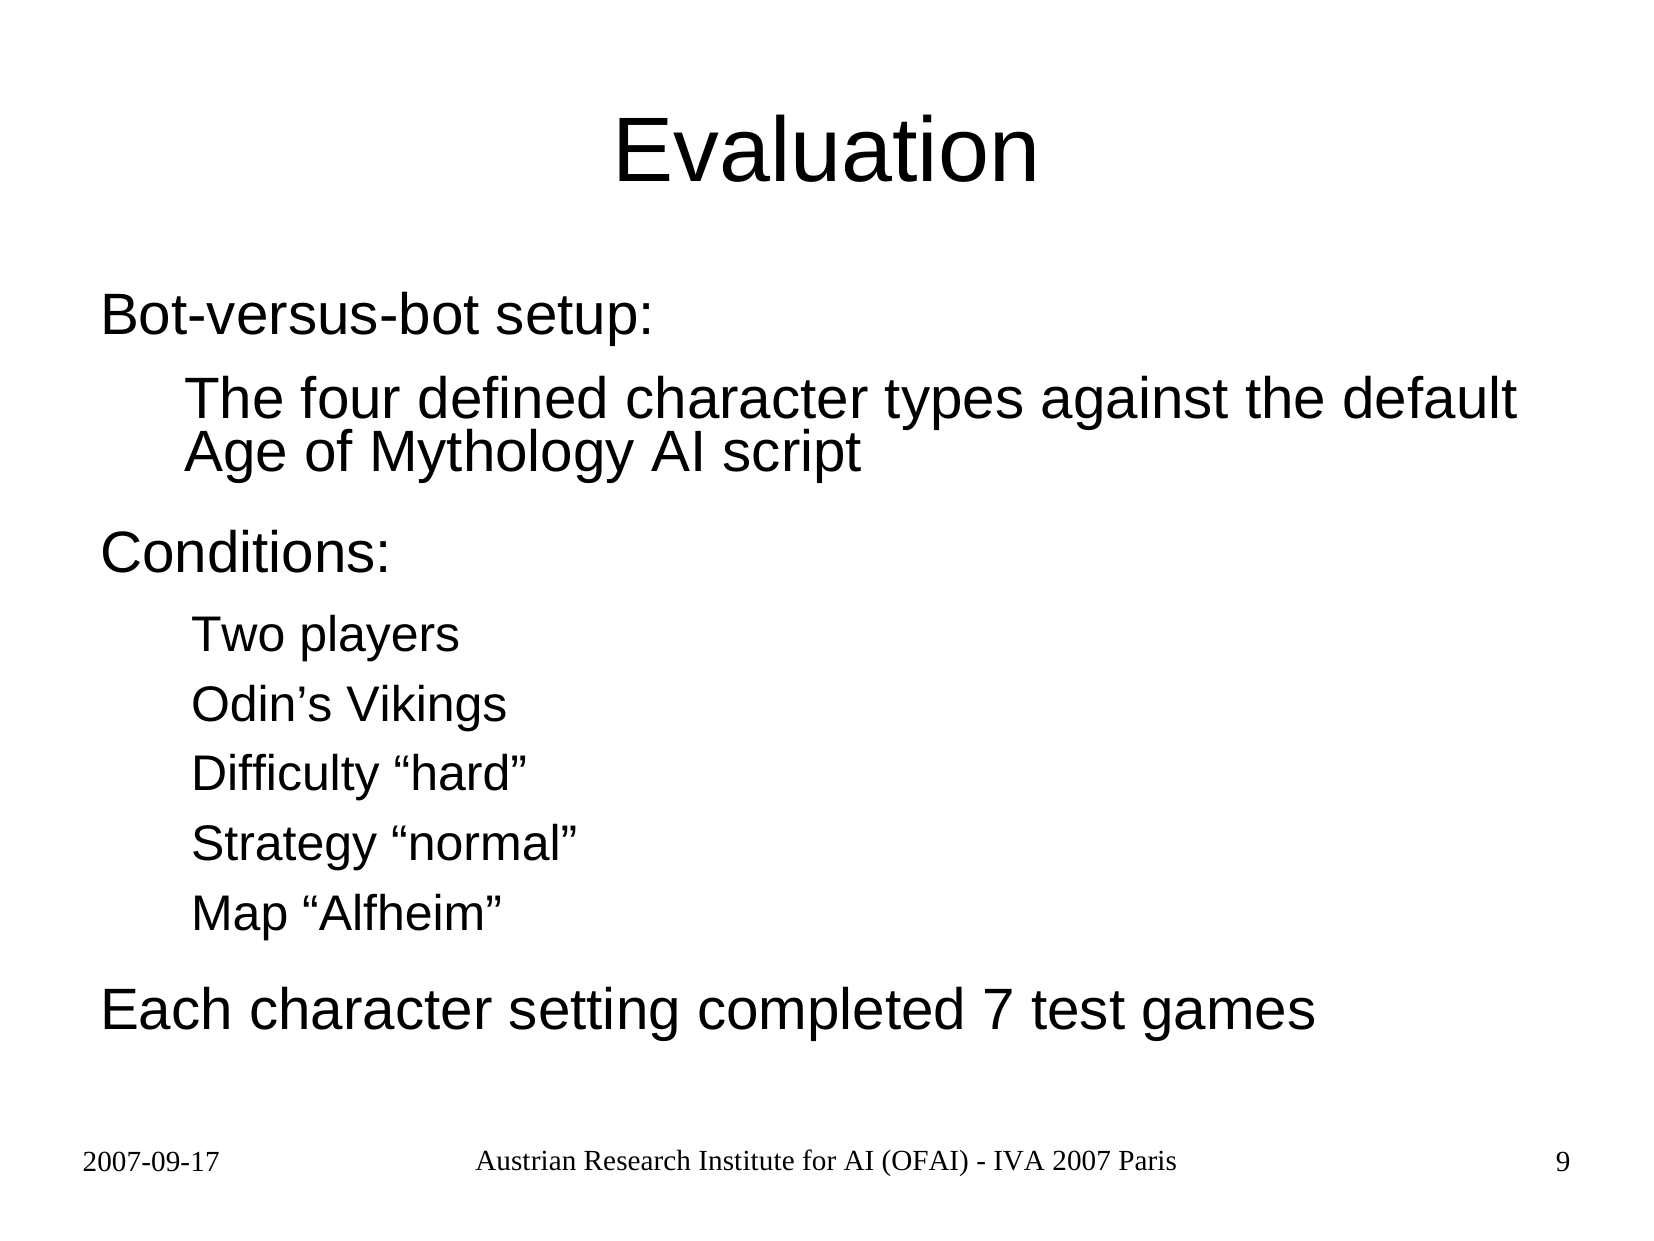

# Evaluation
Bot-versus-bot setup:
	The four defined character types against the default Age of Mythology AI script
Conditions:
 Two players
 Odin’s Vikings
 Difficulty “hard”
 Strategy “normal”
 Map “Alfheim”
Each character setting completed 7 test games
Austrian Research Institute for AI (OFAI) - IVA 2007 Paris
2007-09-17
9